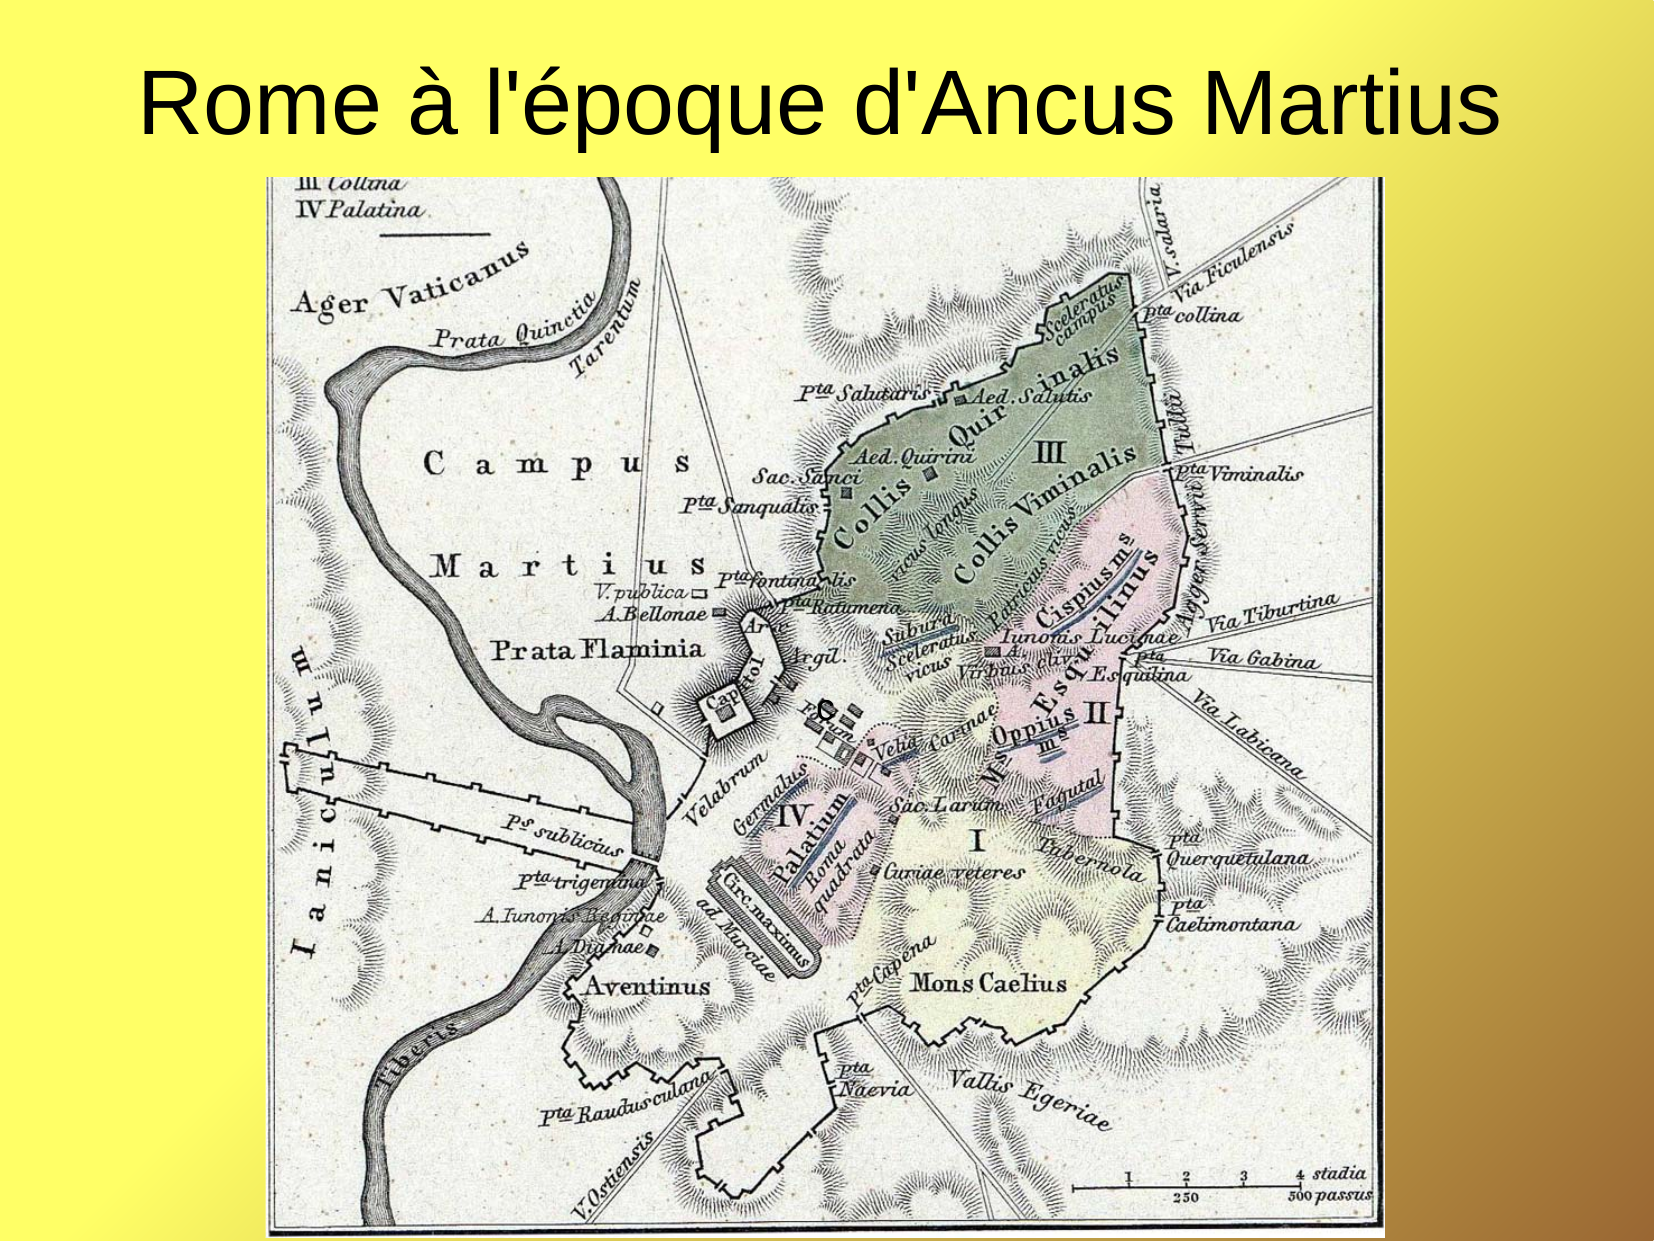

# Rome à l'époque d'Ancus Martius
c